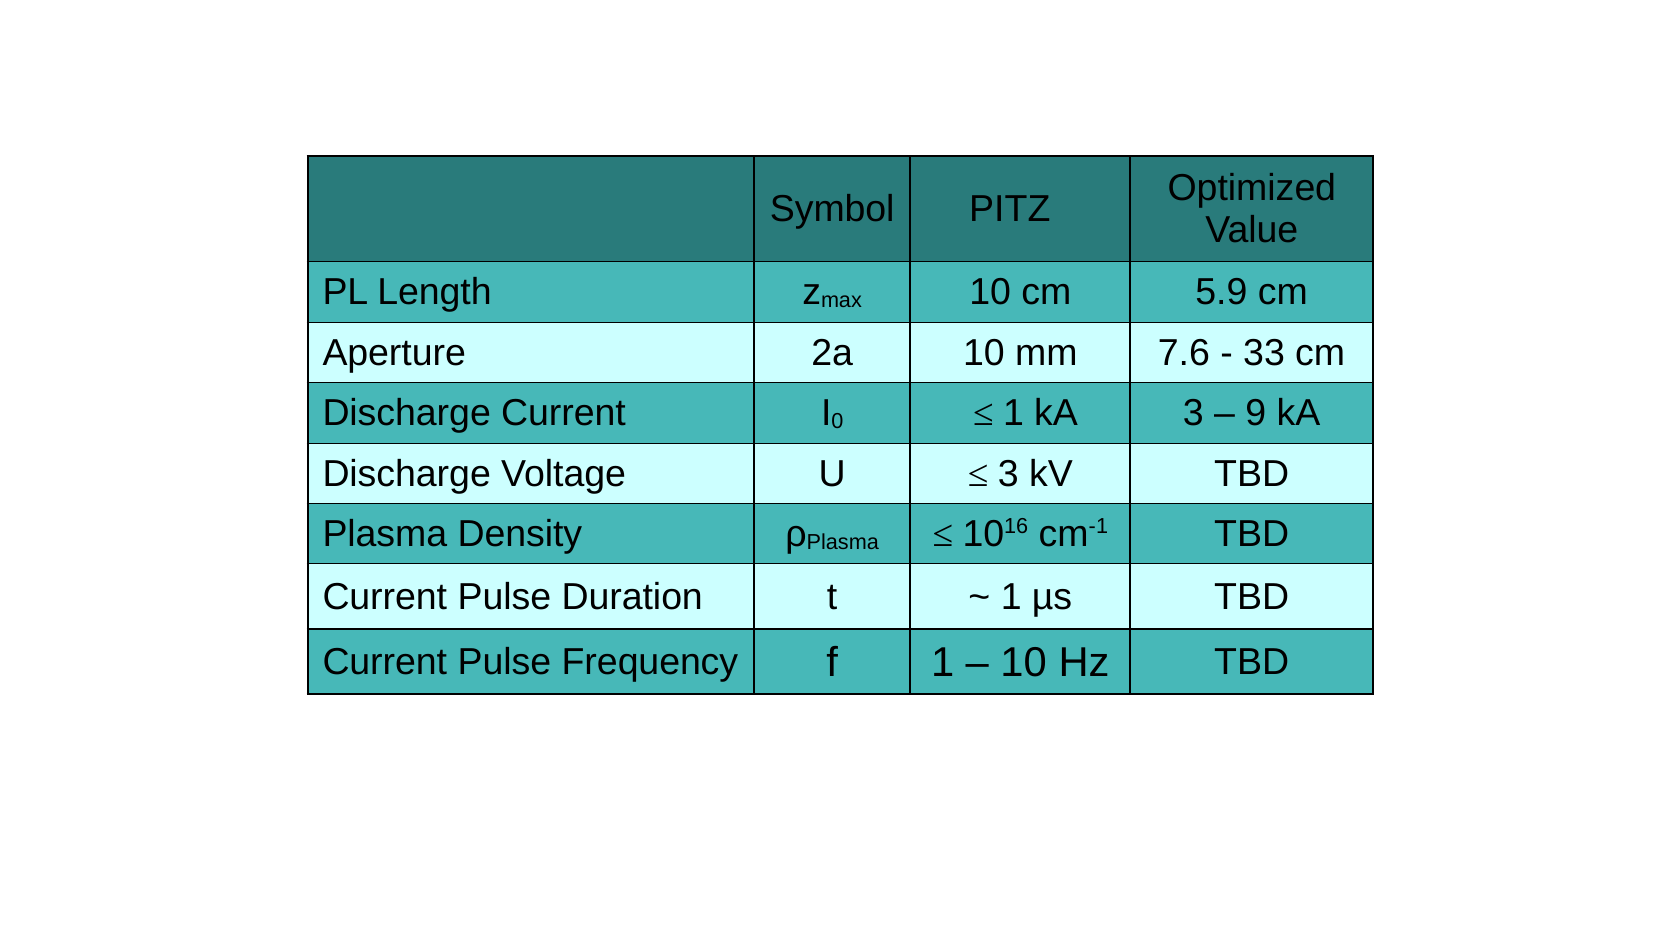

| | Symbol | PITZ | Optimized Value |
| --- | --- | --- | --- |
| PL Length | zmax | 10 cm | 5.9 cm |
| Aperture | 2a | 10 mm | 7.6 - 33 cm |
| Discharge Current | I0 | ≤ 1 kA | 3 – 9 kA |
| Discharge Voltage | U | ≤ 3 kV | TBD |
| Plasma Density | ρPlasma | ≤ 1016 cm-1 | TBD |
| Current Pulse Duration | t | ~ 1 µs | TBD |
| Current Pulse Frequency | f | 1 – 10 Hz | TBD |